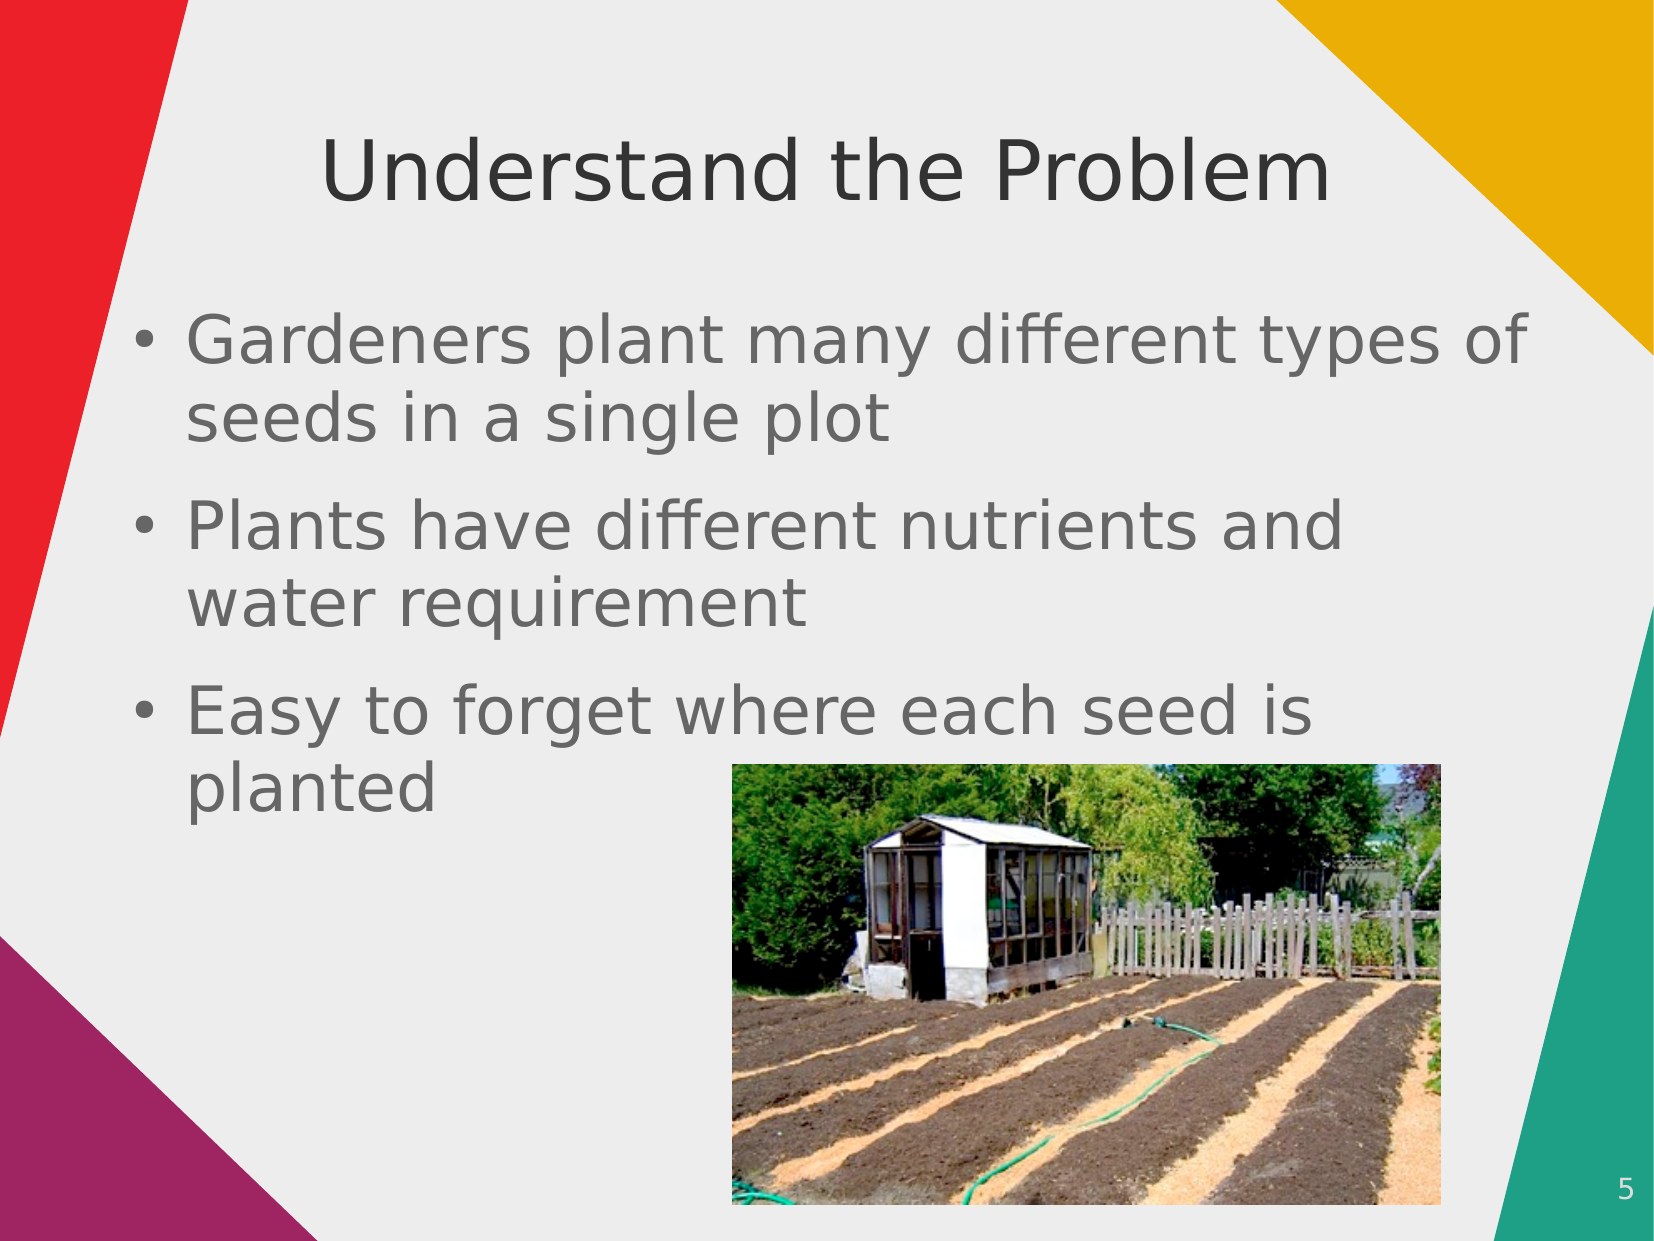

# Understand the Problem
Gardeners plant many different types of seeds in a single plot
Plants have different nutrients and water requirement
Easy to forget where each seed is planted
5